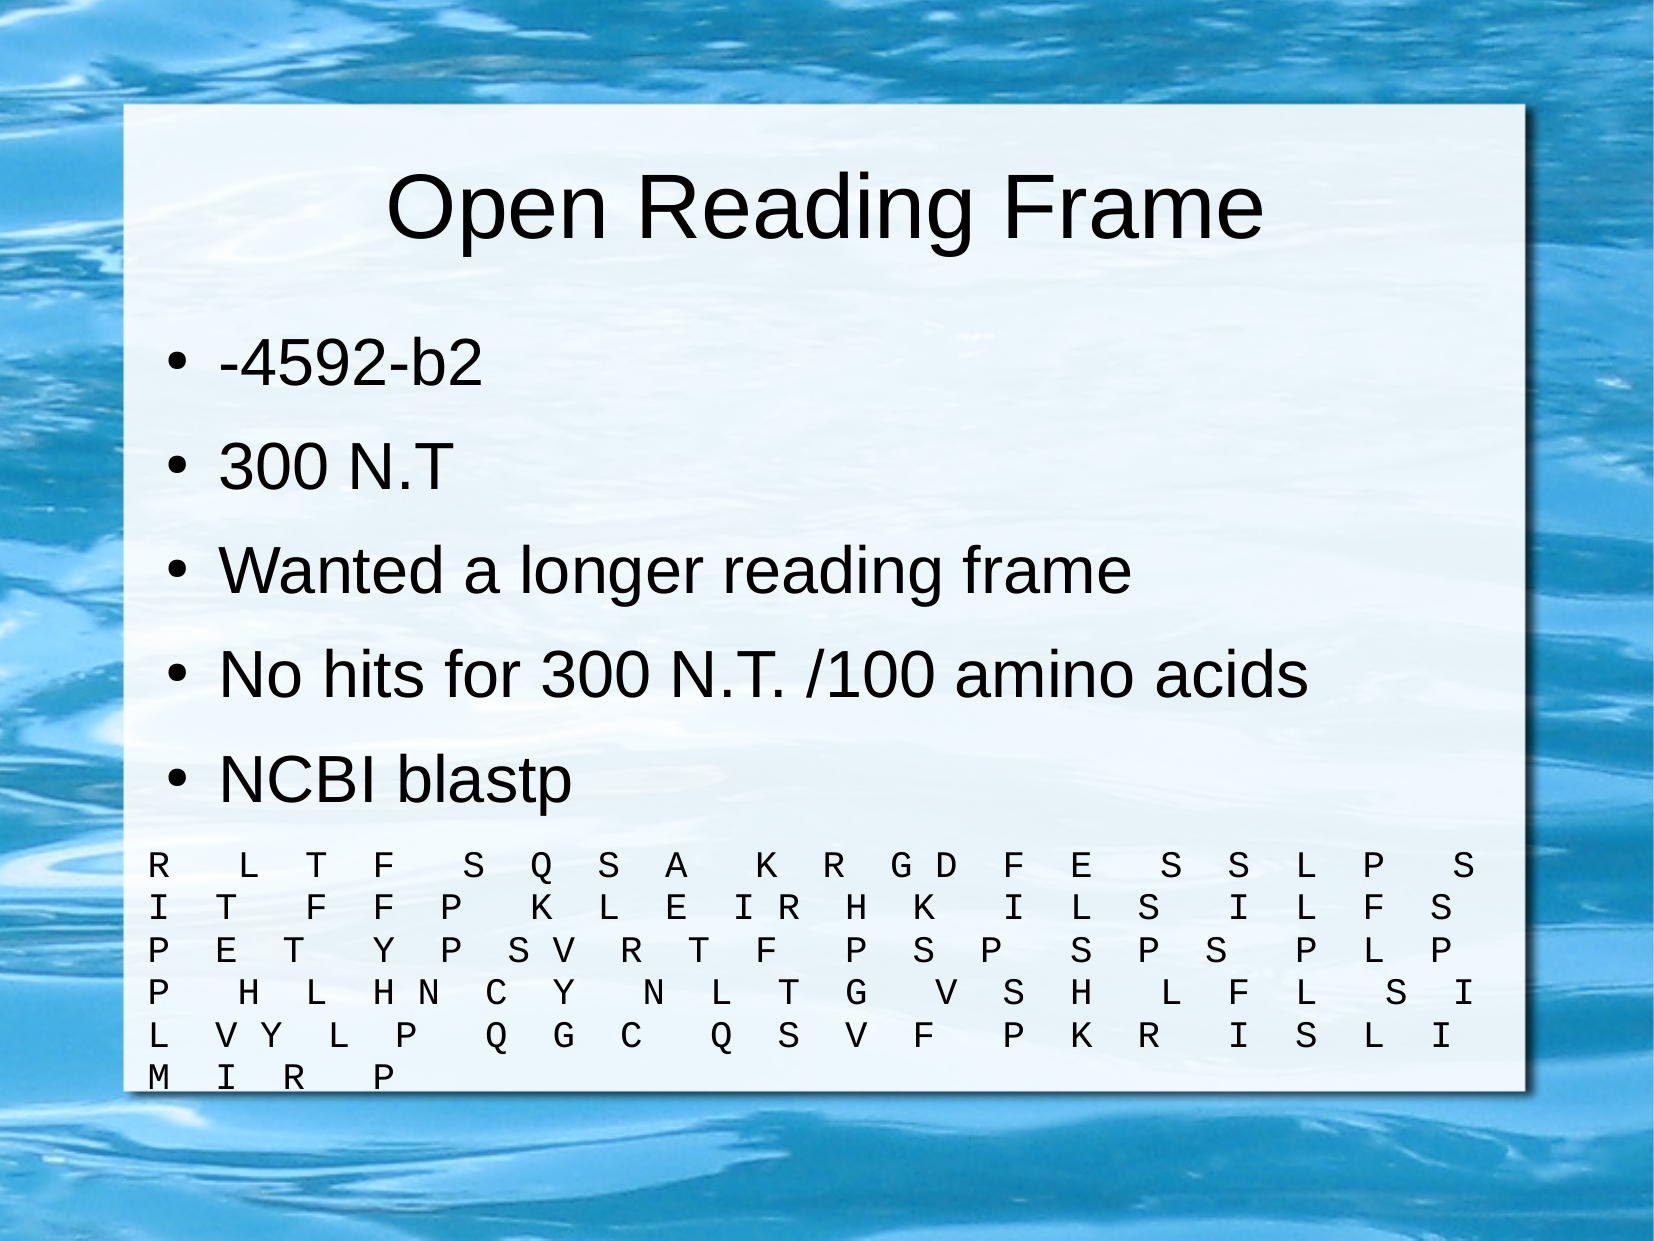

# Open Reading Frame
-4592-b2
300 N.T
Wanted a longer reading frame
No hits for 300 N.T. /100 amino acids
NCBI blastp
R L T F S Q S A K R G D F E S S L P S I T F F P K L E I R H K I L S I L F S P E T Y P S V R T F P S P S P S P L P P H L H N C Y N L T G V S H L F L S I L V Y L P Q G C Q S V F P K R I S L I M I R P